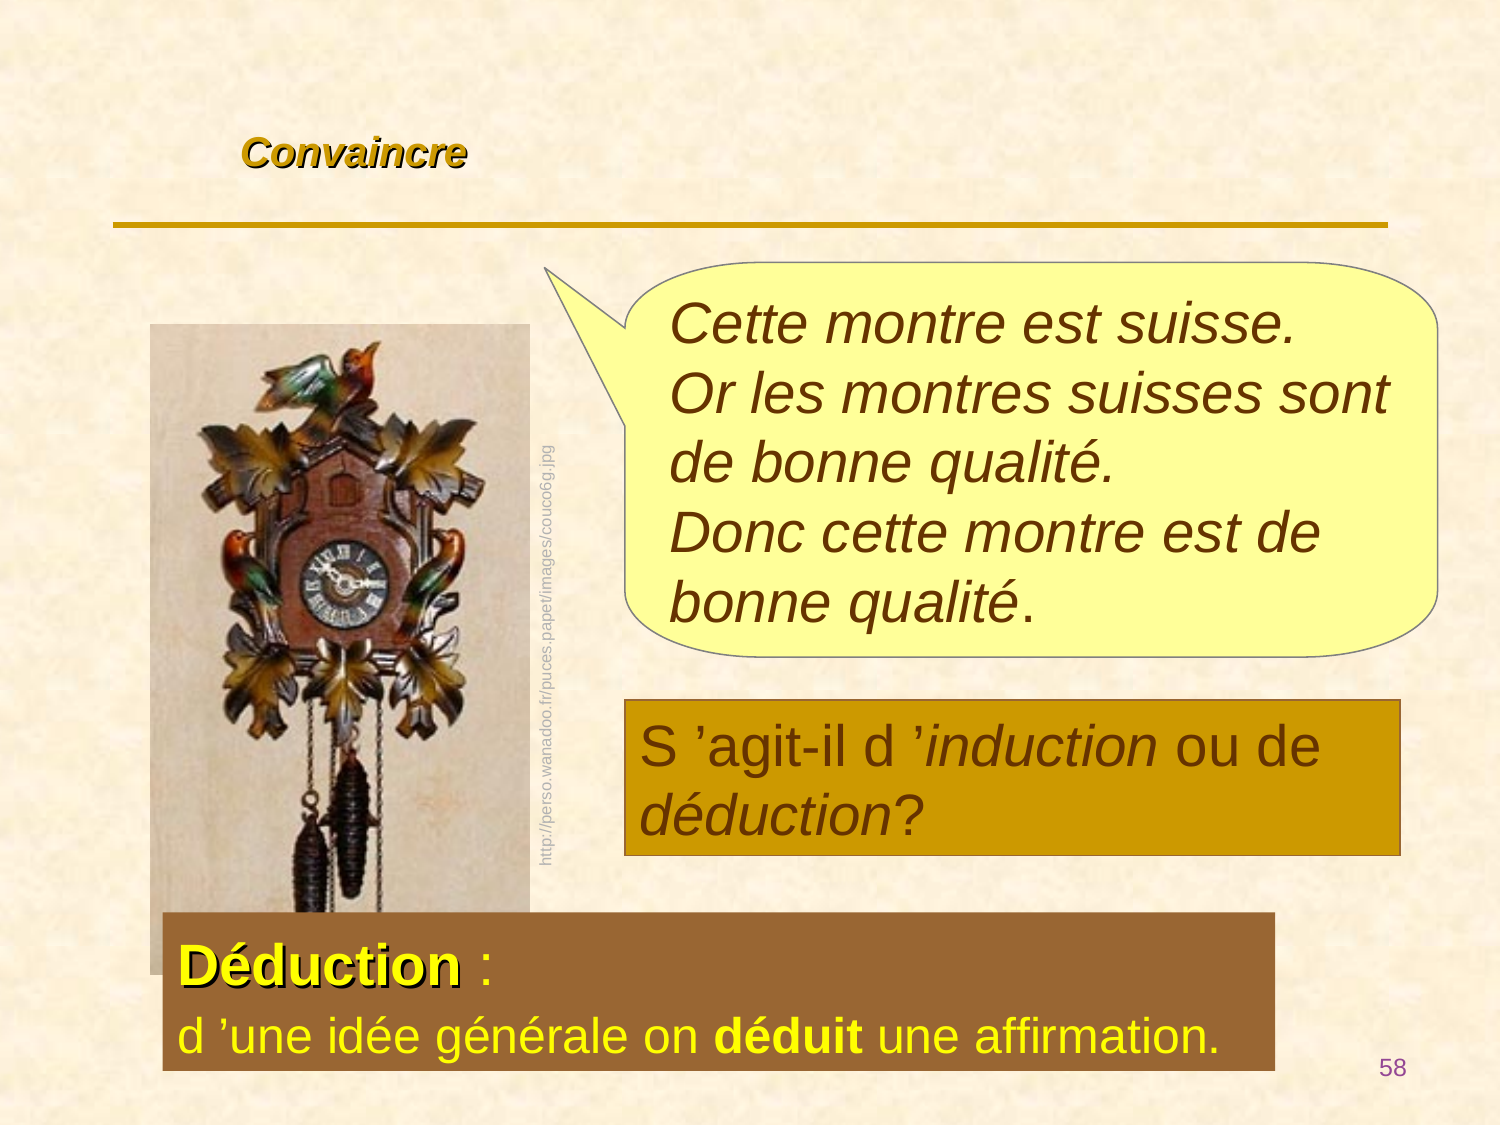

Convaincre
Cette montre est suisse.
Or les montres suisses sont de bonne qualité.
Donc cette montre est de bonne qualité.
http://perso.wanadoo.fr/puces.papet/images/couco6g.jpg
S ’agit-il d ’induction ou de déduction?
Déduction :
d ’une idée générale on déduit une affirmation.
58